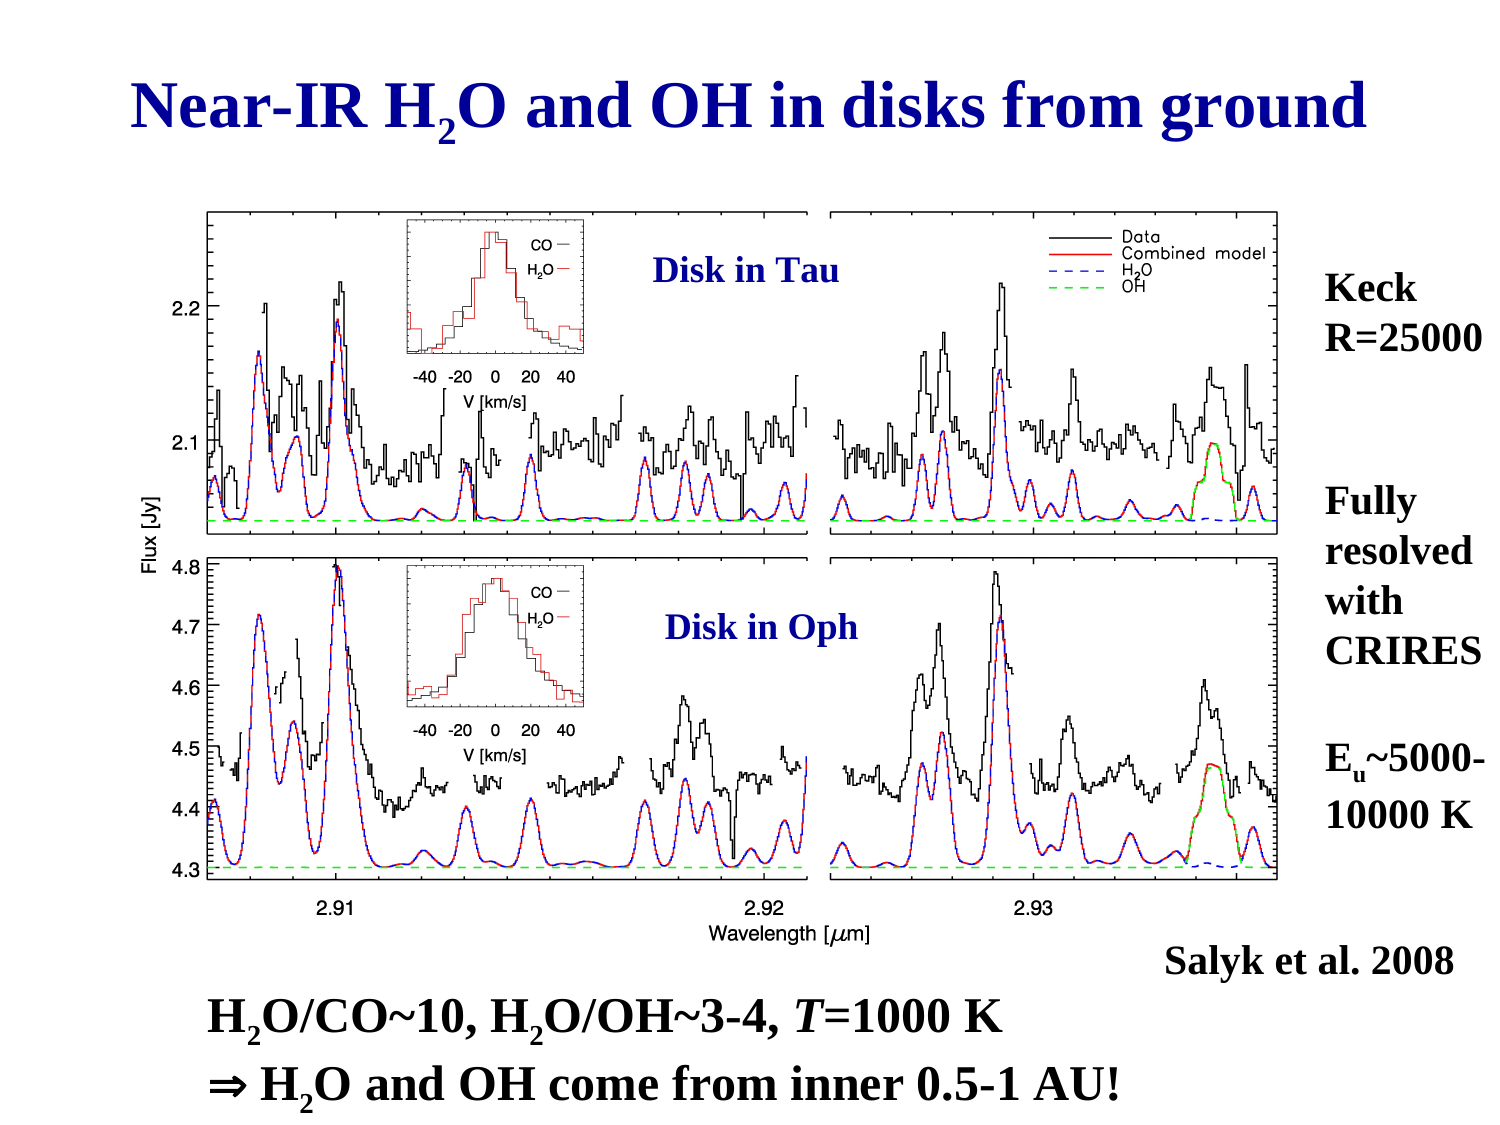

# Near-IR H2O and OH in disks from ground
Disk in Tau
Keck
R=25000
Fully
resolved
with
CRIRES
Disk in Oph
Eu~5000-
10000 K
Salyk et al. 2008
H2O/CO~10, H2O/OH~3-4, T=1000 K
 H2O and OH come from inner 0.5-1 AU!